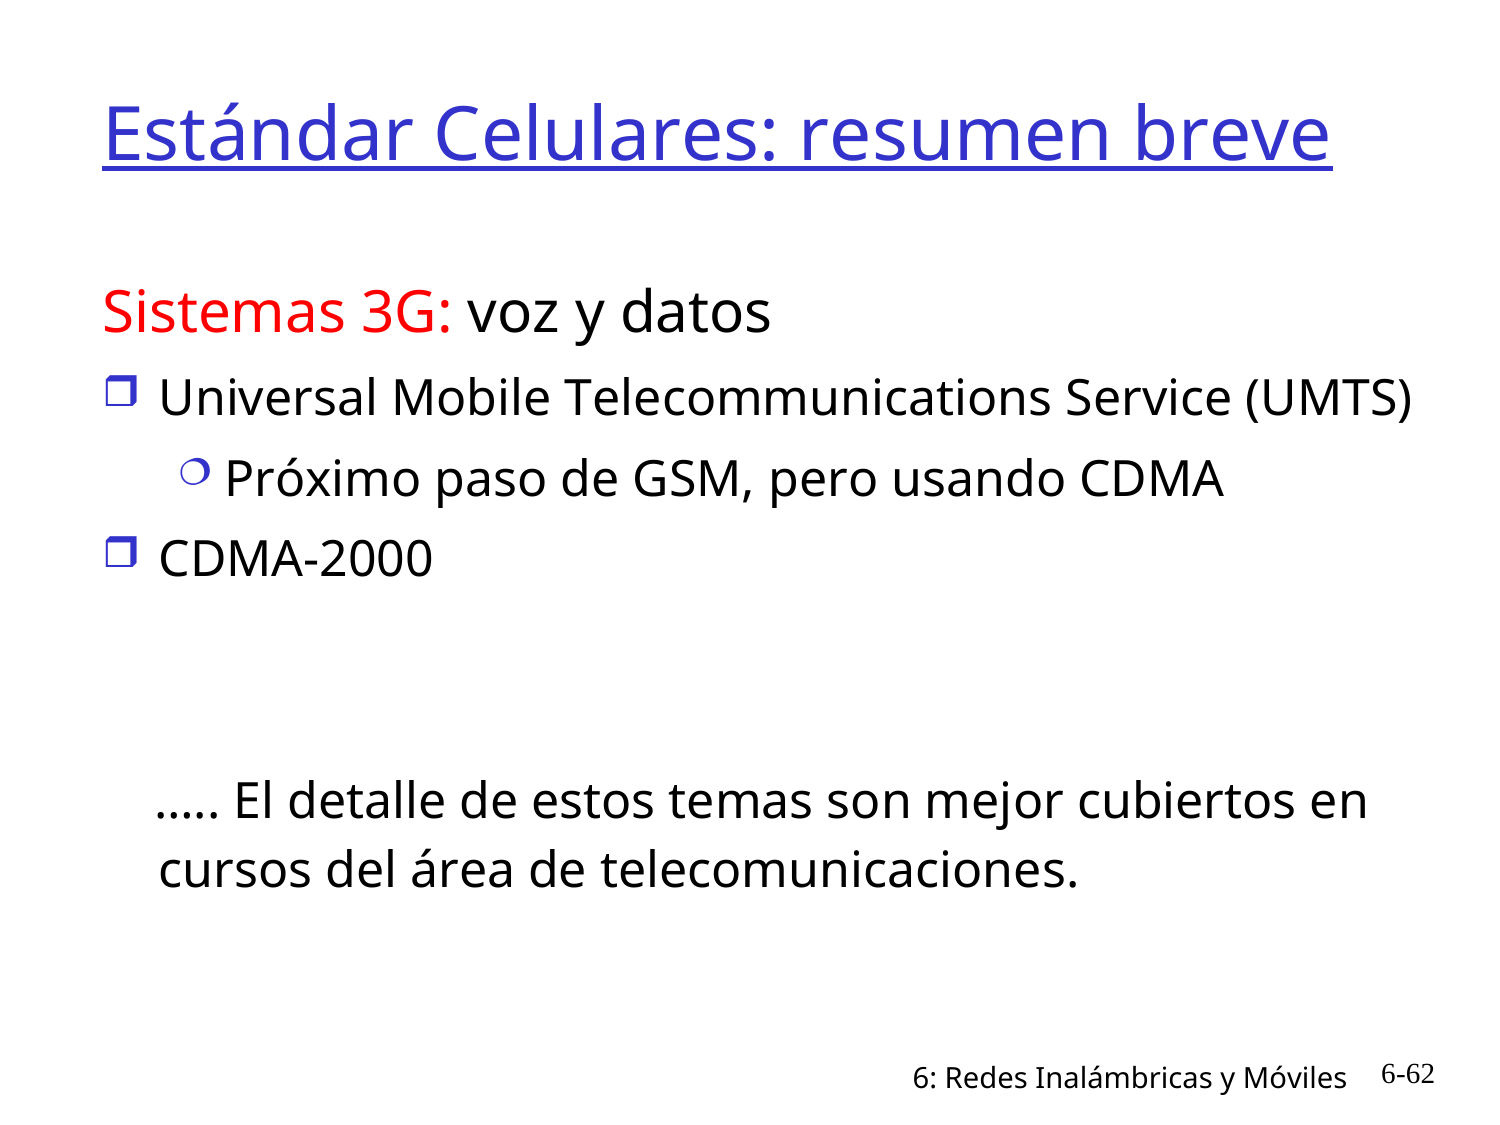

# Estándar Celulares: resumen breve
Sistemas 3G: voz y datos
Universal Mobile Telecommunications Service (UMTS)
Próximo paso de GSM, pero usando CDMA
CDMA-2000
 ….. El detalle de estos temas son mejor cubiertos en cursos del área de telecomunicaciones.
62